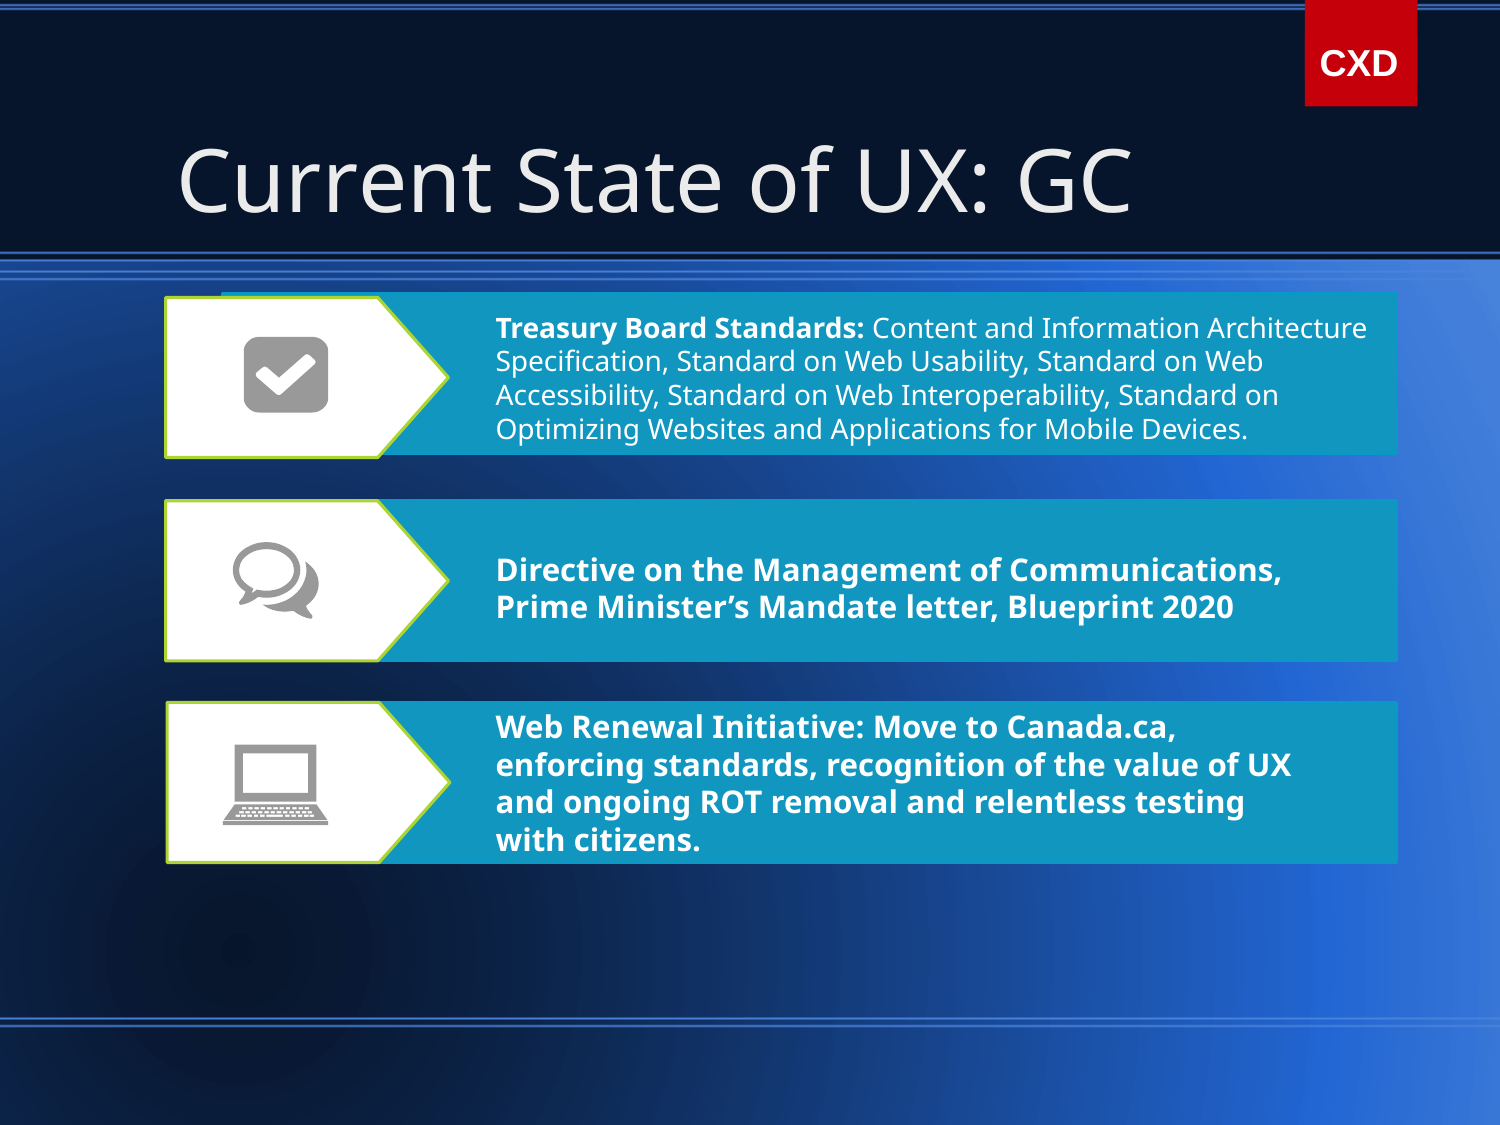

# Current State of UX: GC
Treasury Board Standards: Content and Information Architecture Specification, Standard on Web Usability, Standard on Web Accessibility, Standard on Web Interoperability, Standard on Optimizing Websites and Applications for Mobile Devices.
Directive on the Management of Communications, Prime Minister’s Mandate letter, Blueprint 2020
Web Renewal Initiative: Move to Canada.ca, enforcing standards, recognition of the value of UX and ongoing ROT removal and relentless testing with citizens.